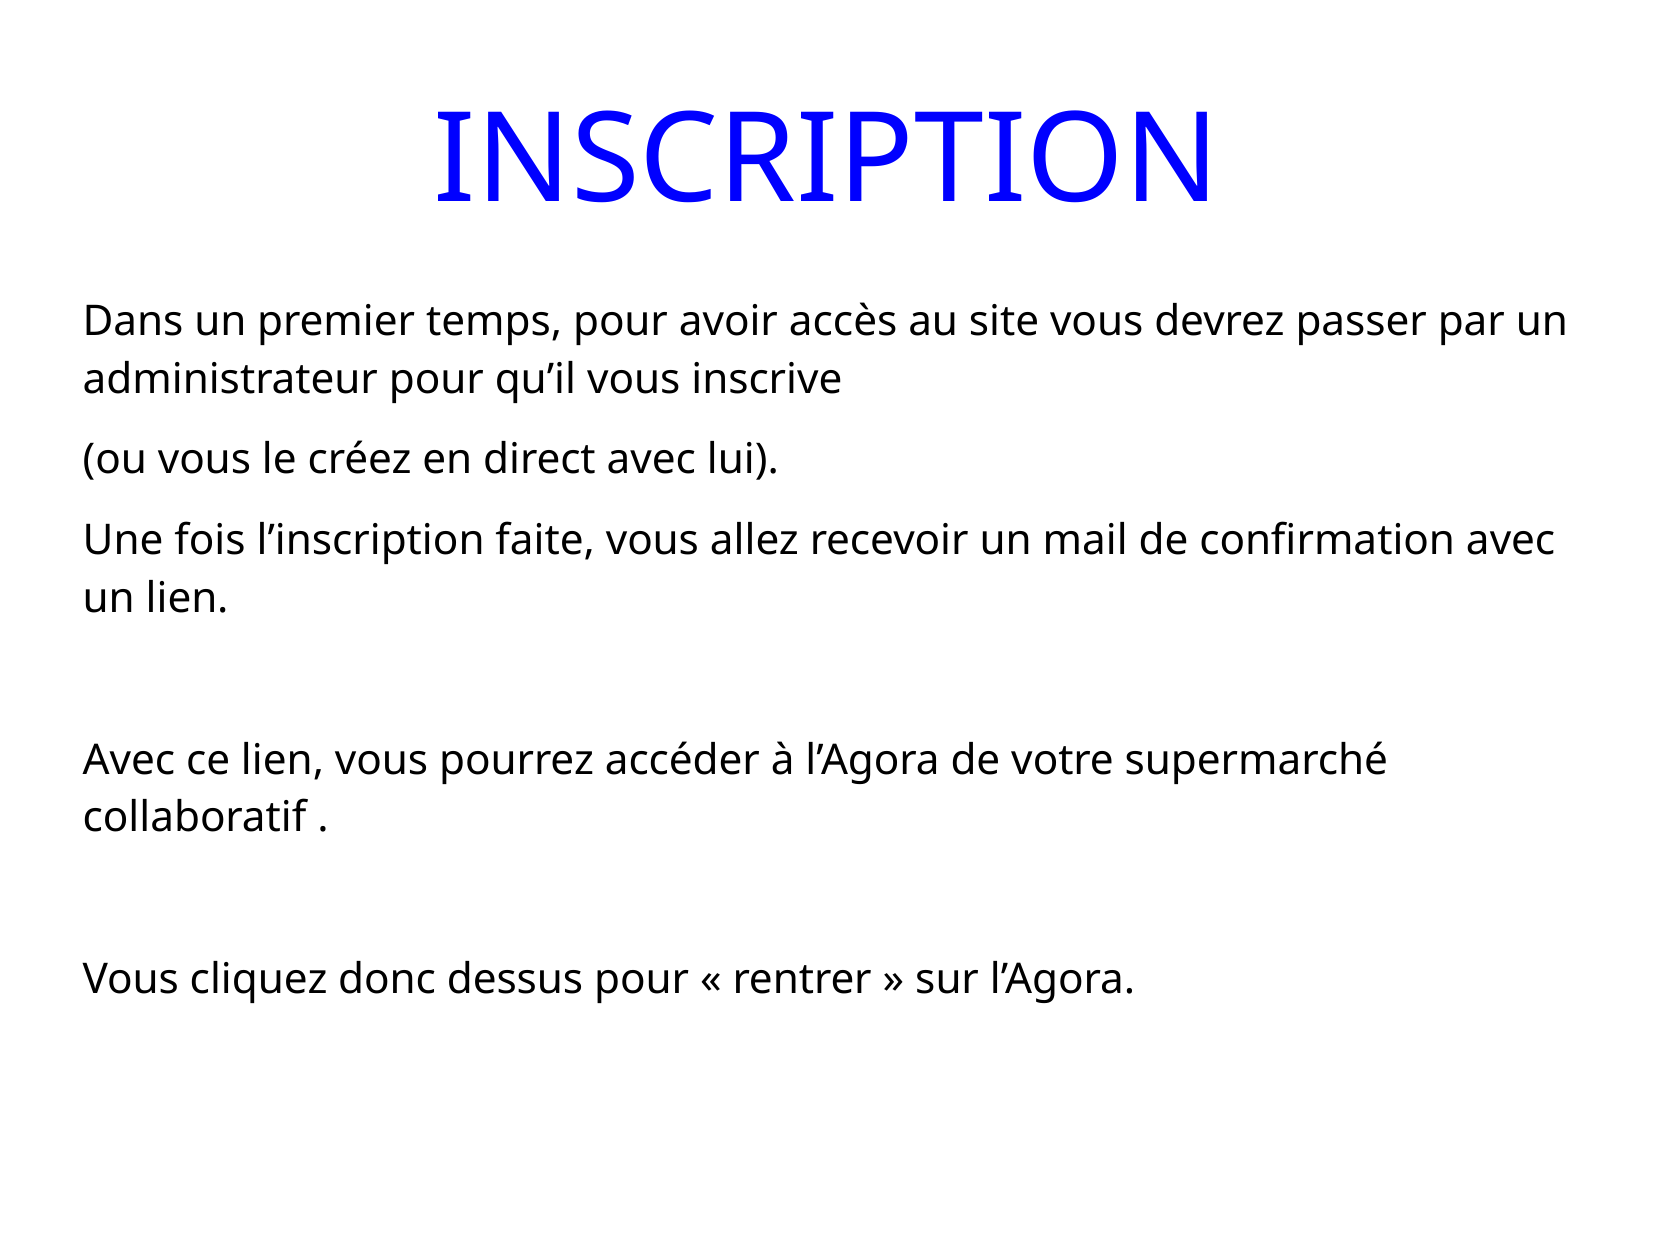

# INSCRIPTION
Dans un premier temps, pour avoir accès au site vous devrez passer par un administrateur pour qu’il vous inscrive
(ou vous le créez en direct avec lui).
Une fois l’inscription faite, vous allez recevoir un mail de confirmation avec un lien.
Avec ce lien, vous pourrez accéder à l’Agora de votre supermarché collaboratif .
Vous cliquez donc dessus pour « rentrer » sur l’Agora.